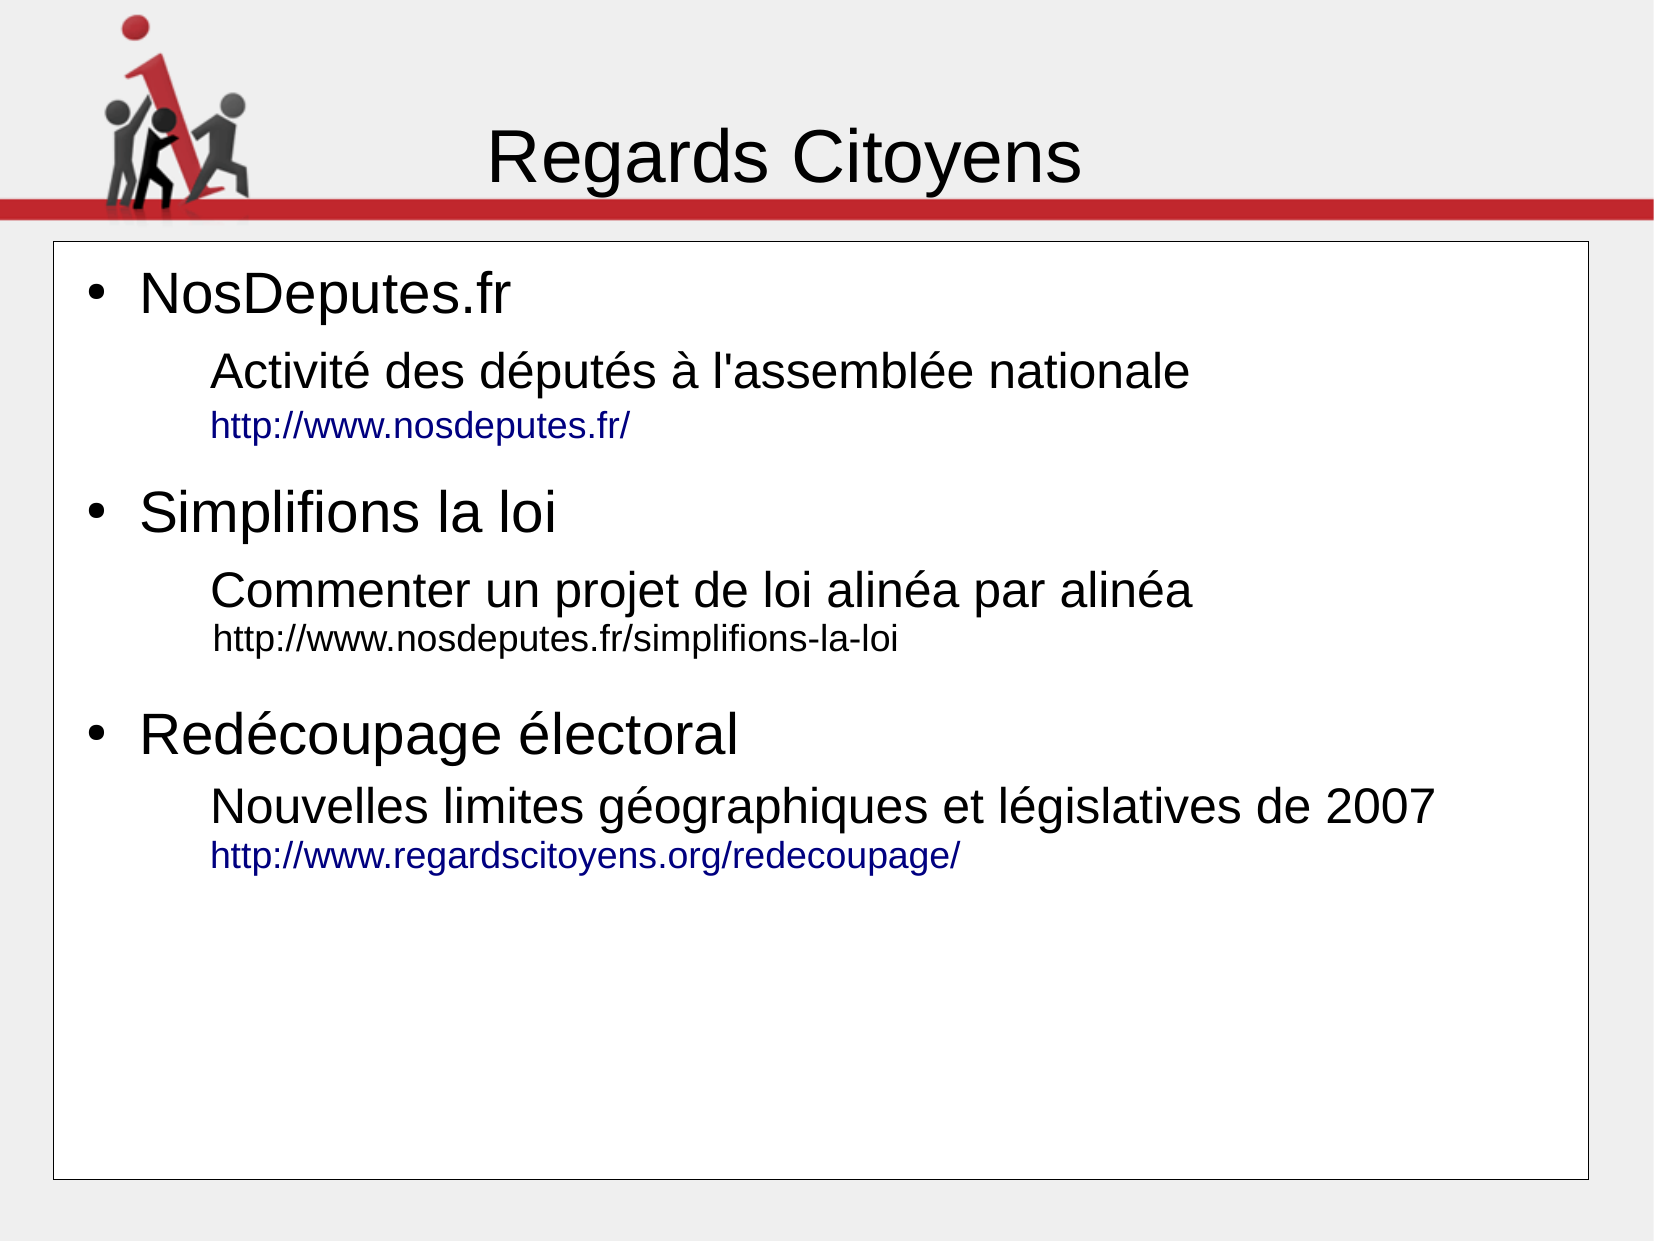

Regards Citoyens
NosDeputes.fr
Activité des députés à l'assemblée nationale
http://www.nosdeputes.fr/
Simplifions la loi
Commenter un projet de loi alinéa par alinéa
 http://www.nosdeputes.fr/simplifions-la-loi
Redécoupage électoral
Nouvelles limites géographiques et législatives de 2007
http://www.regardscitoyens.org/redecoupage/